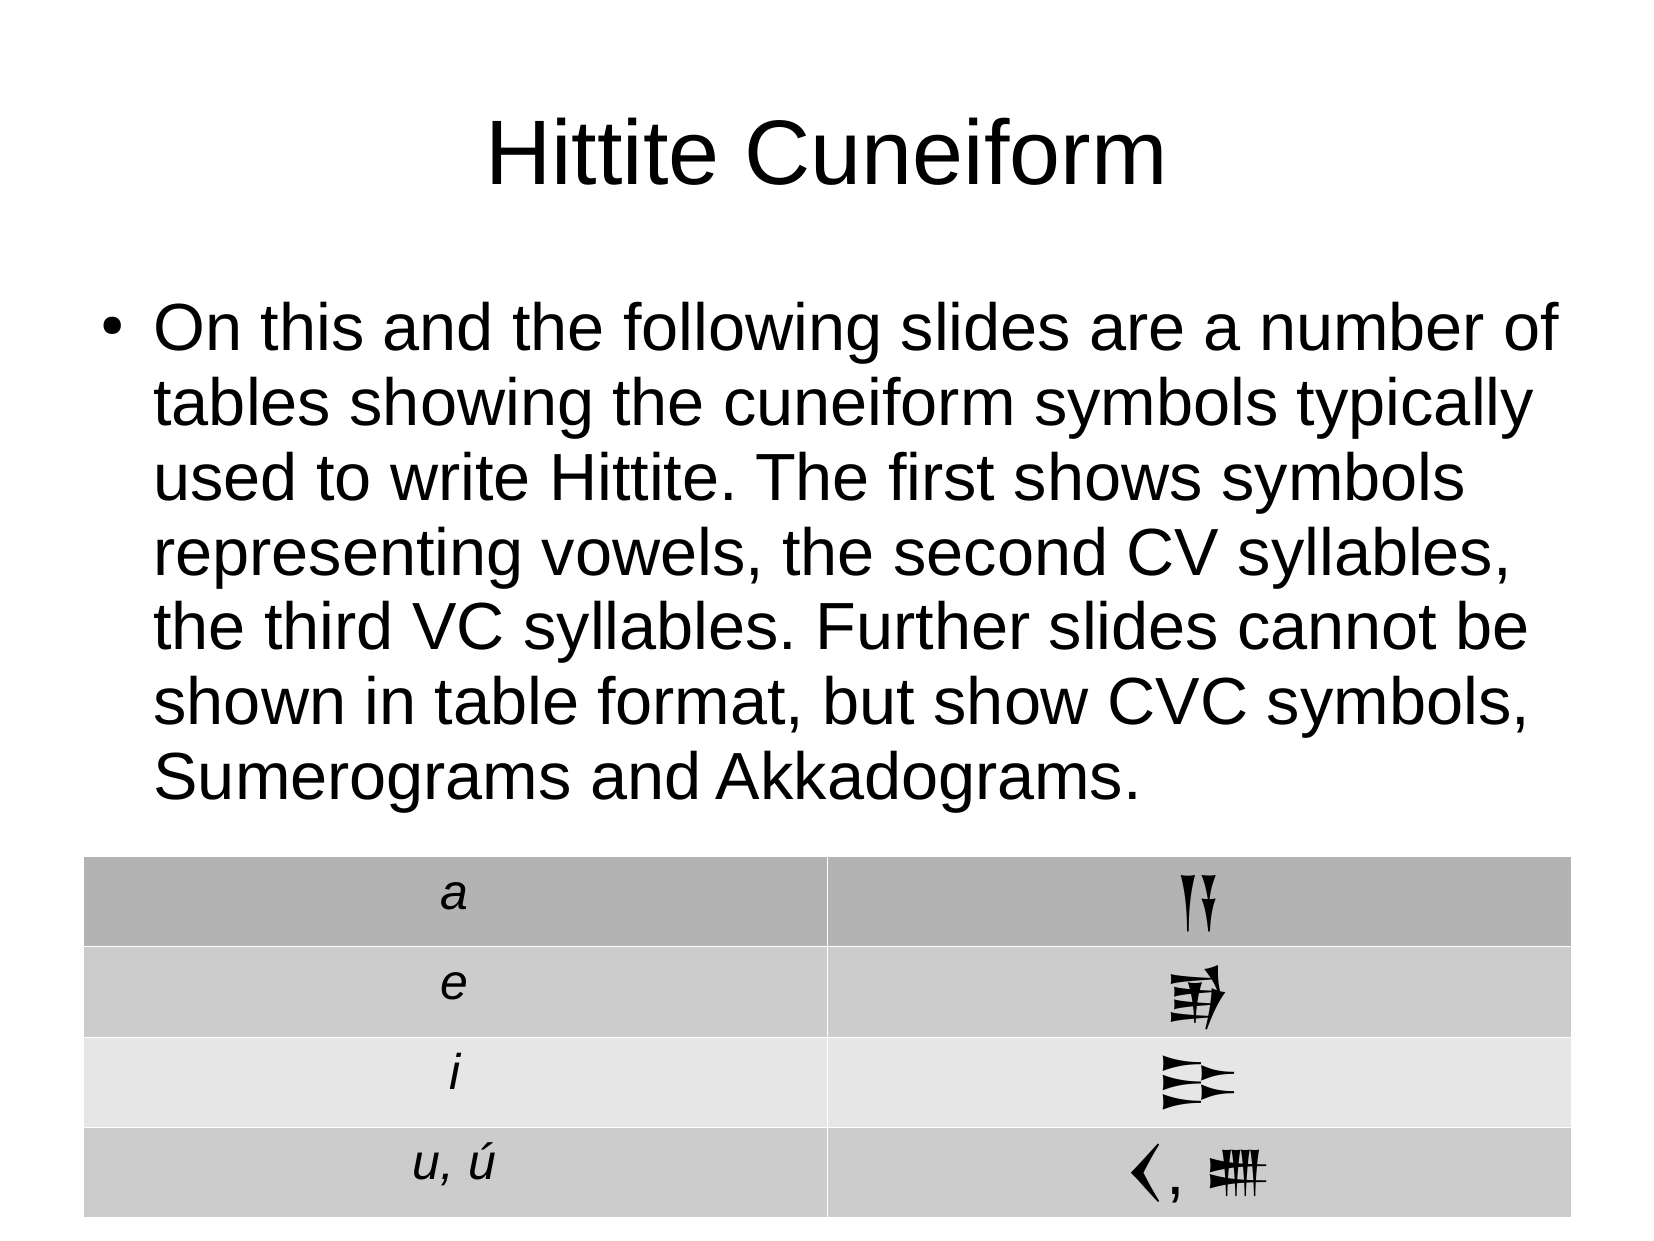

# Hittite Cuneiform
On this and the following slides are a number of tables showing the cuneiform symbols typically used to write Hittite. The first shows symbols representing vowels, the second CV syllables, the third VC syllables. Further slides cannot be shown in table format, but show CVC symbols, Sumerograms and Akkadograms.
| a | 𒀀 |
| --- | --- |
| e | 𒂊 |
| i | 𒄿 |
| u, ú | 𒌋, 𒌑 |